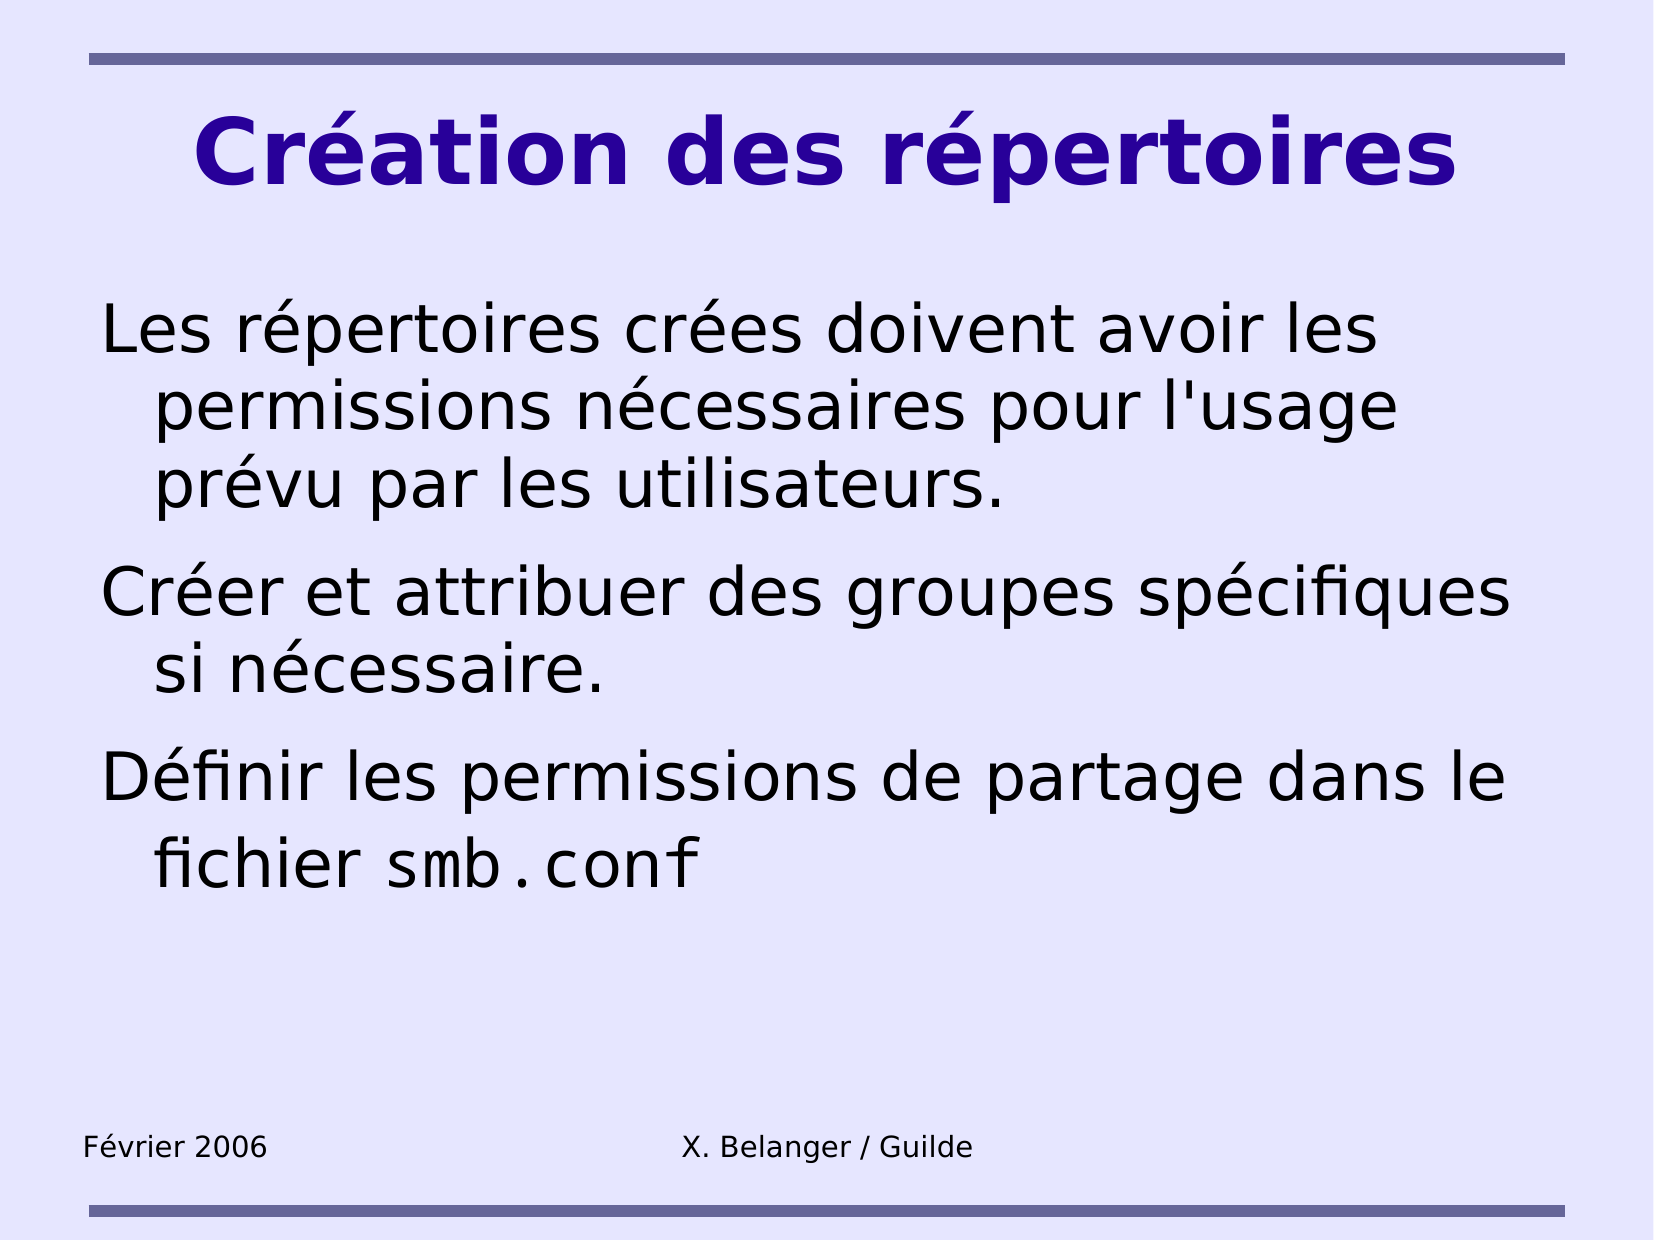

# Création des répertoires
Les répertoires crées doivent avoir les permissions nécessaires pour l'usage prévu par les utilisateurs.
Créer et attribuer des groupes spécifiques si nécessaire.
Définir les permissions de partage dans le fichier smb.conf